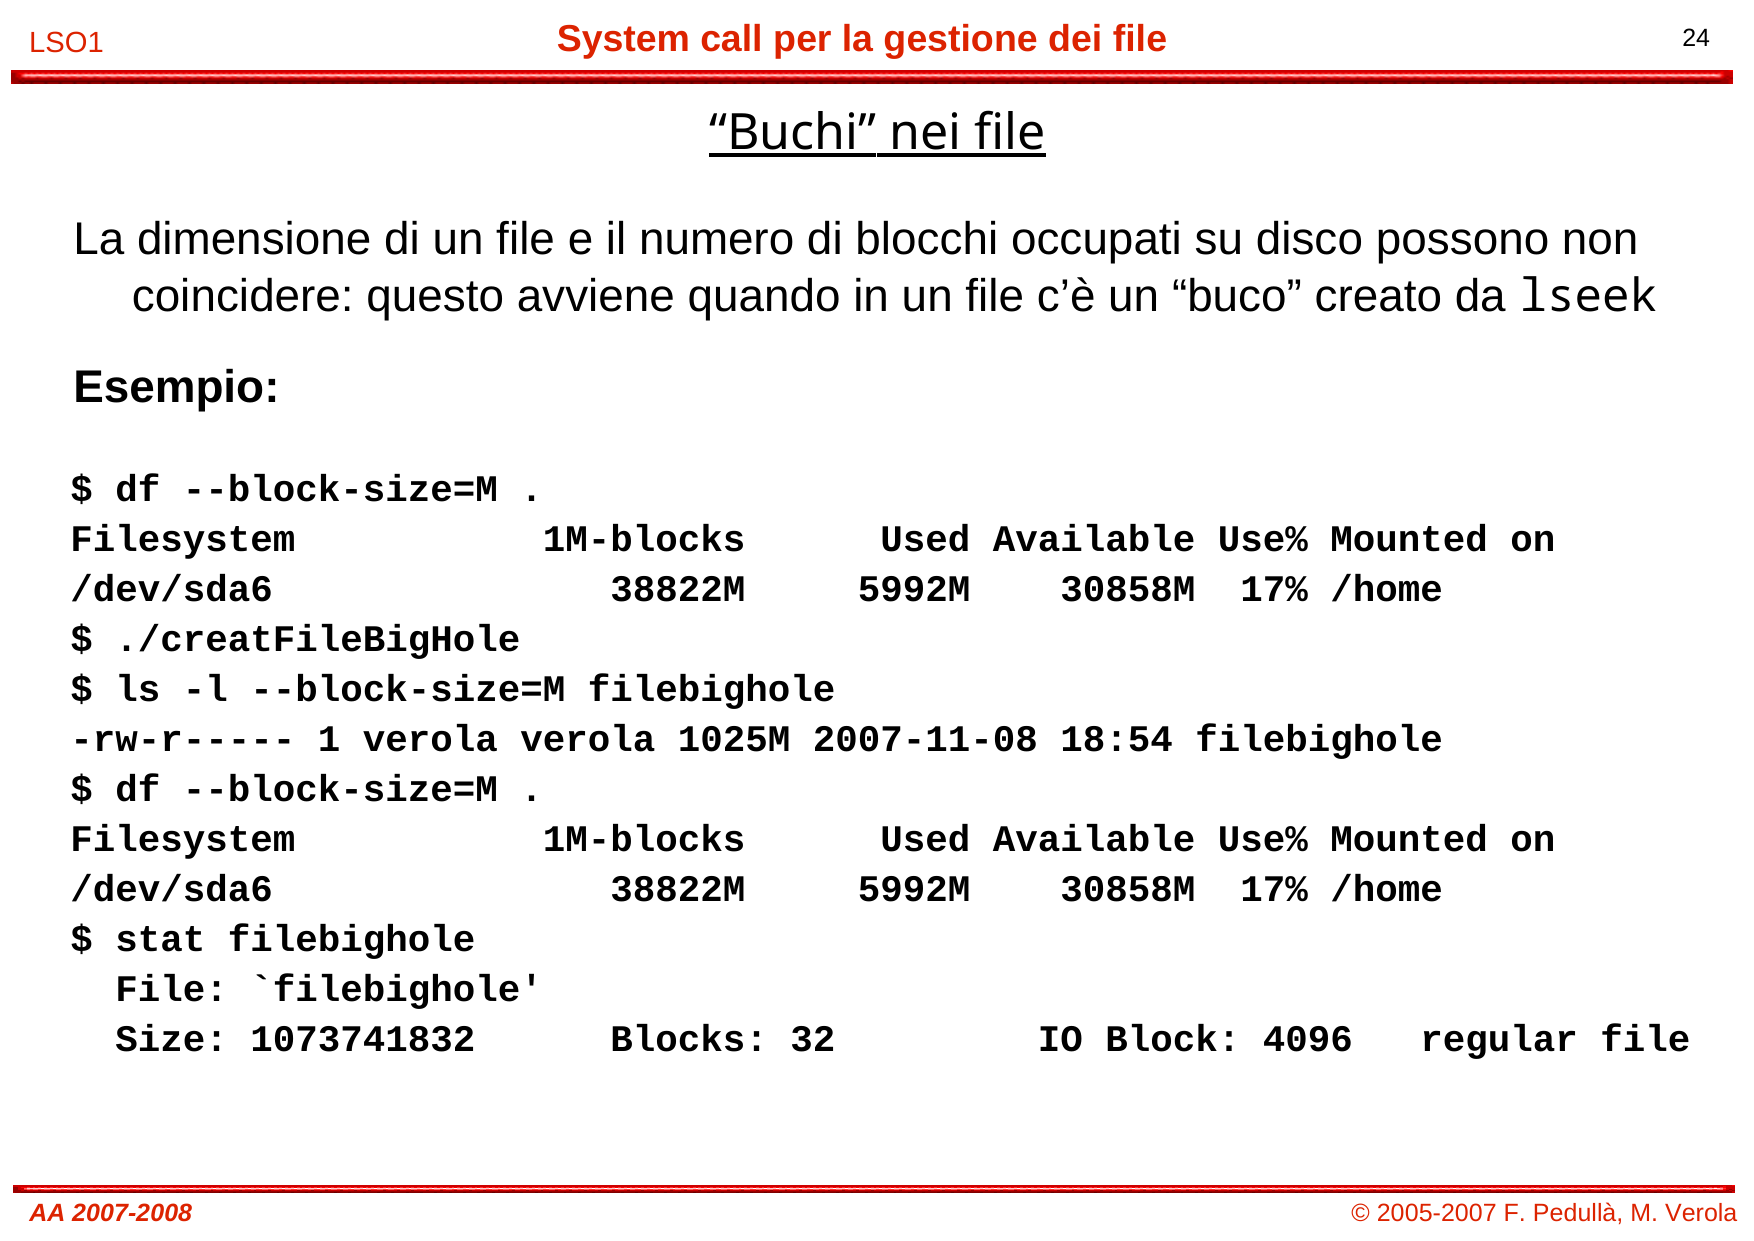

“Buchi” nei file
# La dimensione di un file e il numero di blocchi occupati su disco possono non coincidere: questo avviene quando in un file c’è un “buco” creato da lseek
Esempio:
$ df --block-size=M .
Filesystem 1M-blocks Used Available Use% Mounted on
/dev/sda6 38822M 5992M 30858M 17% /home
$ ./creatFileBigHole
$ ls -l --block-size=M filebighole
-rw-r----- 1 verola verola 1025M 2007-11-08 18:54 filebighole
$ df --block-size=M .
Filesystem 1M-blocks Used Available Use% Mounted on
/dev/sda6 38822M 5992M 30858M 17% /home
$ stat filebighole
 File: `filebighole'
 Size: 1073741832 Blocks: 32 IO Block: 4096 regular file